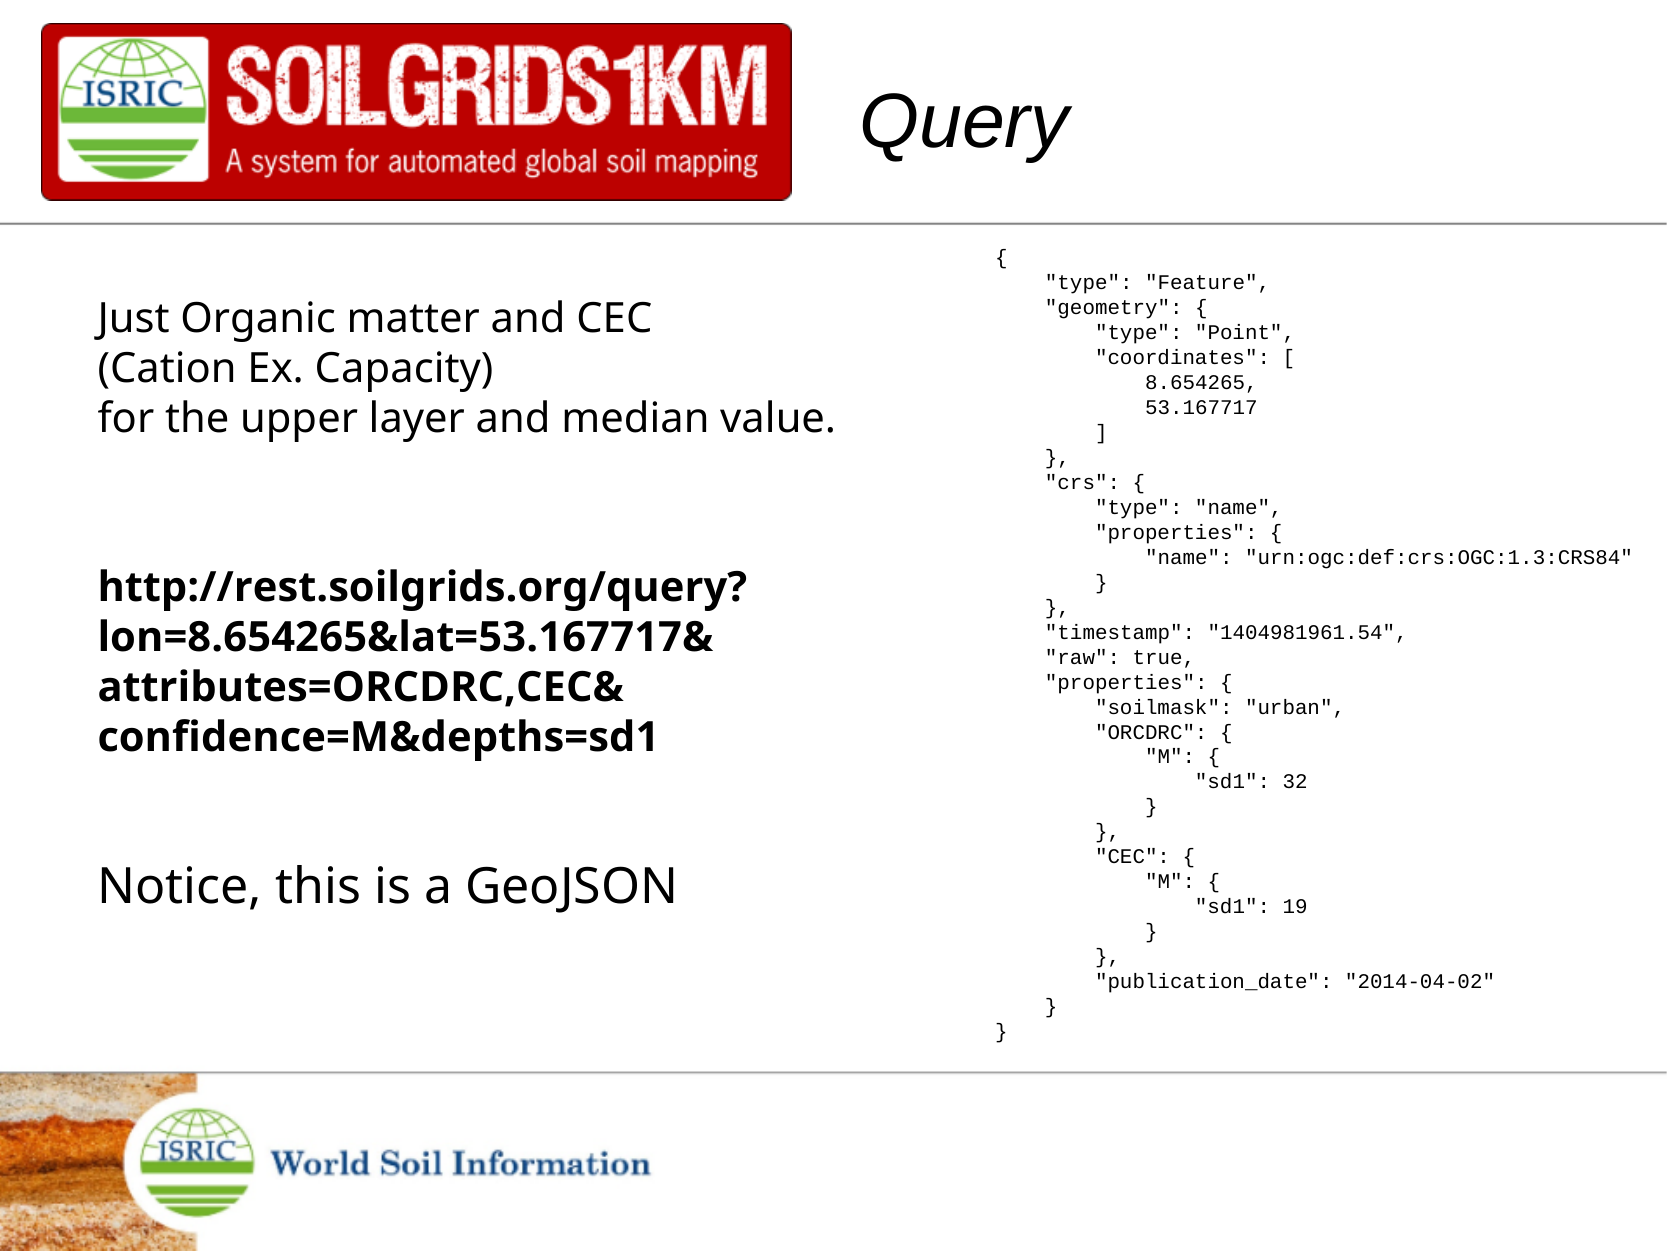

Query
{
 "type": "Feature",
 "geometry": {
 "type": "Point",
 "coordinates": [
 8.654265,
 53.167717
 ]
 },
 "crs": {
 "type": "name",
 "properties": {
 "name": "urn:ogc:def:crs:OGC:1.3:CRS84"
 }
 },
 "timestamp": "1404981961.54",
 "raw": true,
 "properties": {
 "soilmask": "urban",
 "ORCDRC": {
 "M": {
 "sd1": 32
 }
 },
 "CEC": {
 "M": {
 "sd1": 19
 }
 },
 "publication_date": "2014-04-02"
 }
}
Just Organic matter and CEC
(Cation Ex. Capacity)
for the upper layer and median value.
http://rest.soilgrids.org/query?lon=8.654265&lat=53.167717&
attributes=ORCDRC,CEC&
confidence=M&depths=sd1
Notice, this is a GeoJSON
#